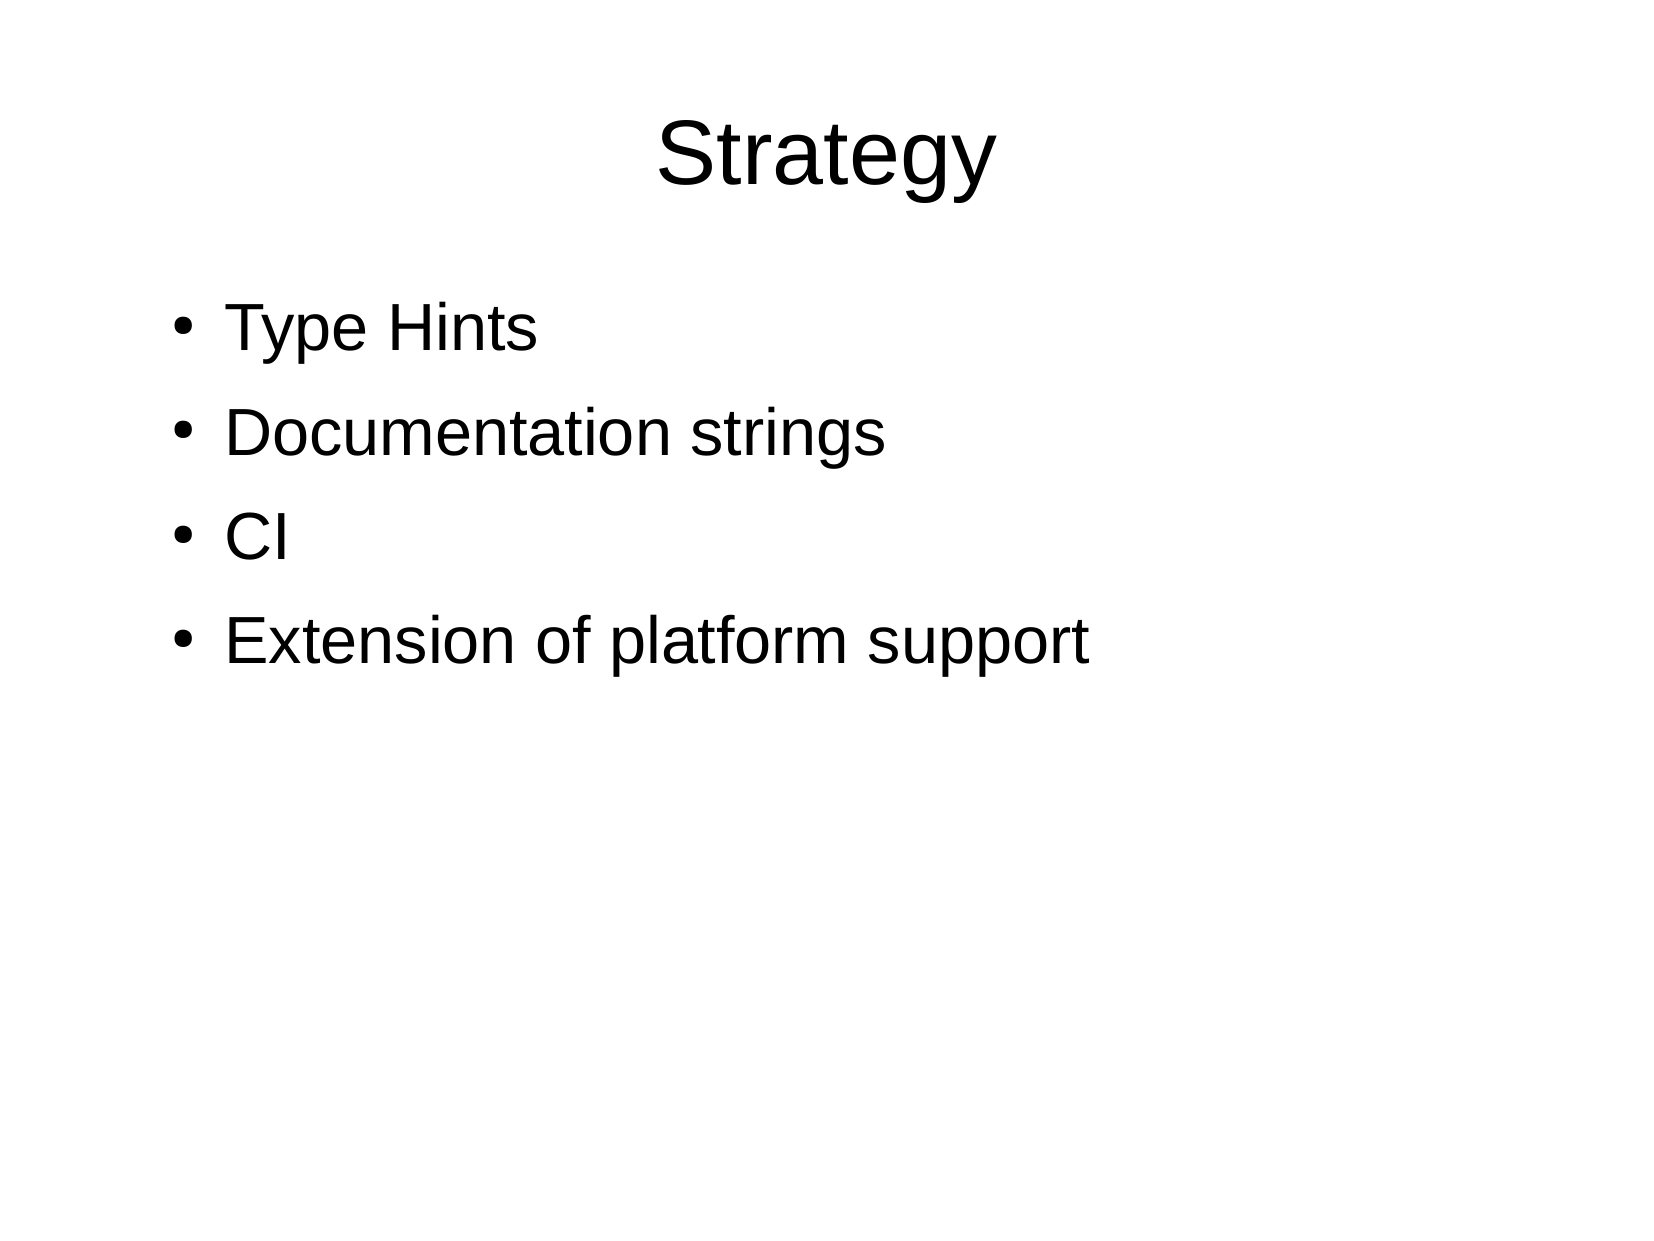

# Strategy
Type Hints
Documentation strings
CI
Extension of platform support